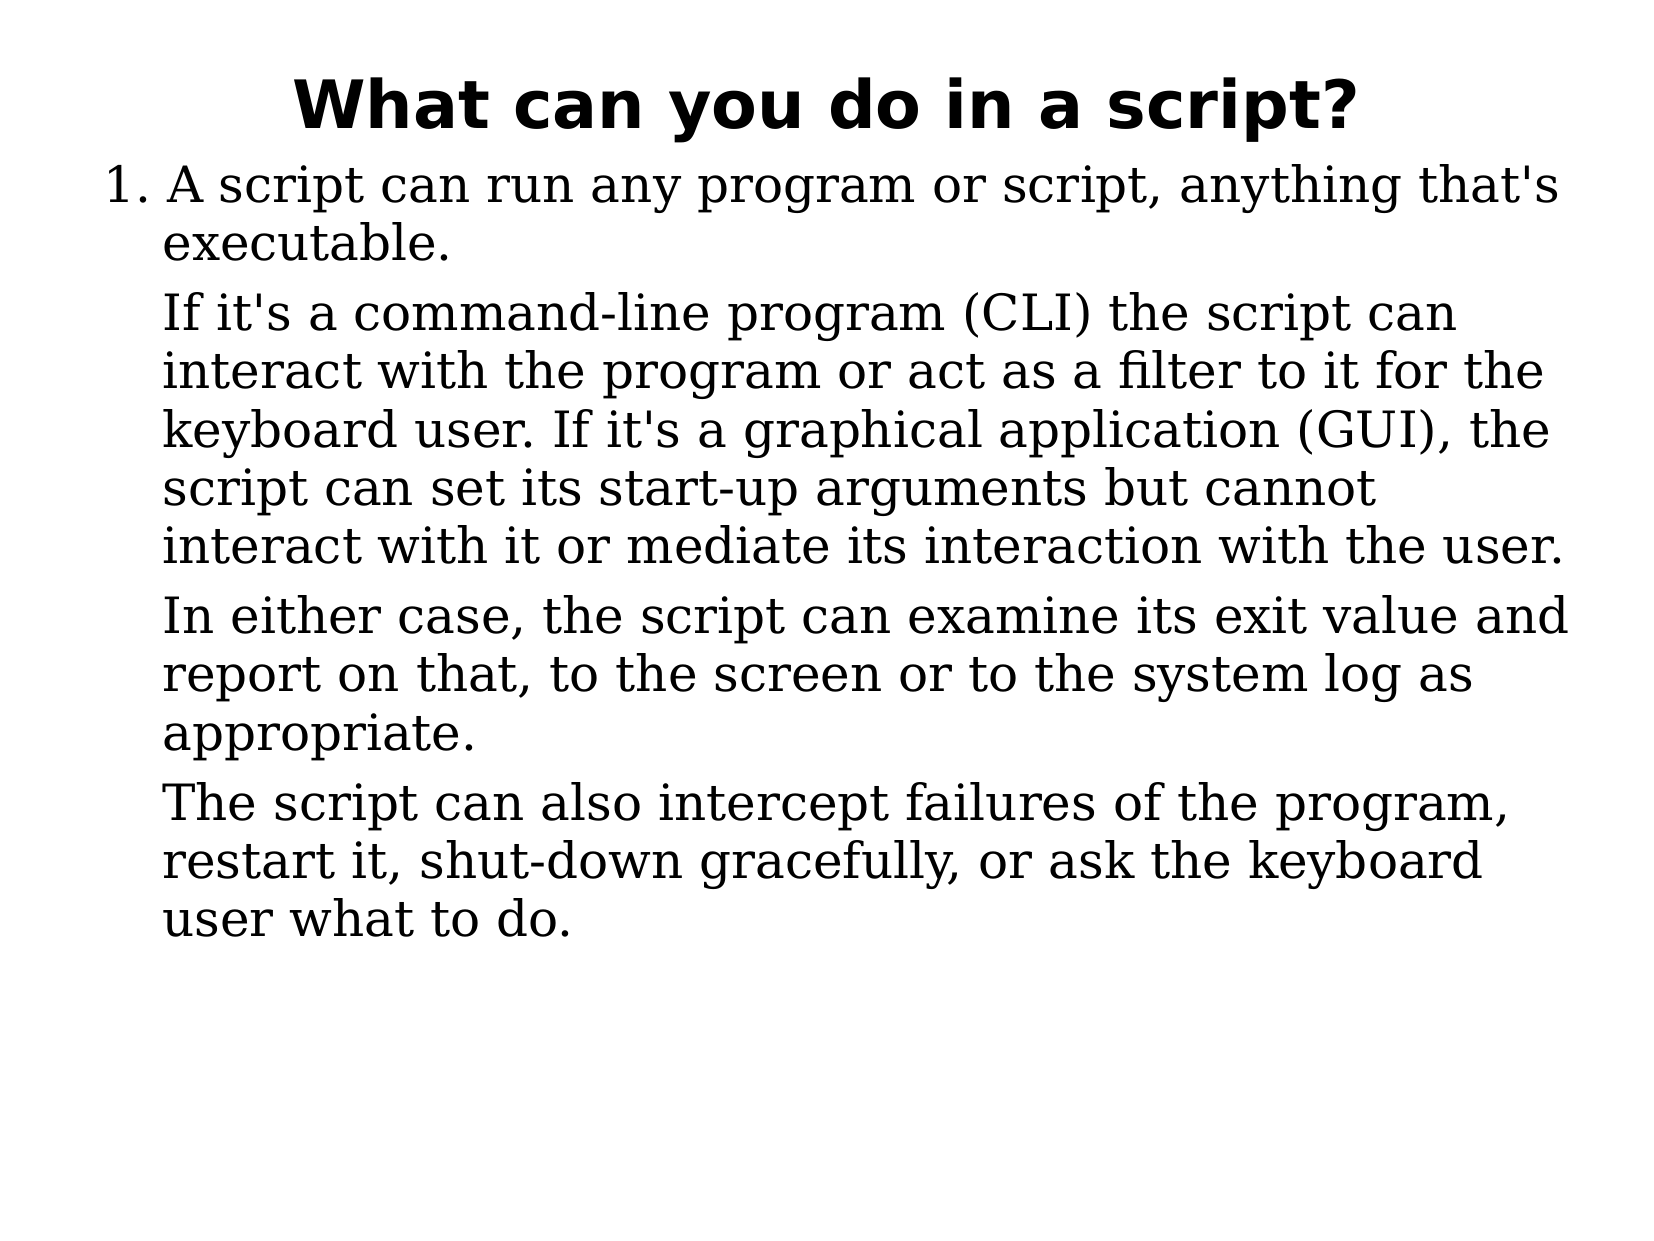

What can you do in a script?
1. A script can run any program or script, anything that's executable.
If it's a command-line program (CLI) the script can interact with the program or act as a filter to it for the keyboard user. If it's a graphical application (GUI), the script can set its start-up arguments but cannot interact with it or mediate its interaction with the user.
In either case, the script can examine its exit value and report on that, to the screen or to the system log as appropriate.
The script can also intercept failures of the program, restart it, shut-down gracefully, or ask the keyboard user what to do.